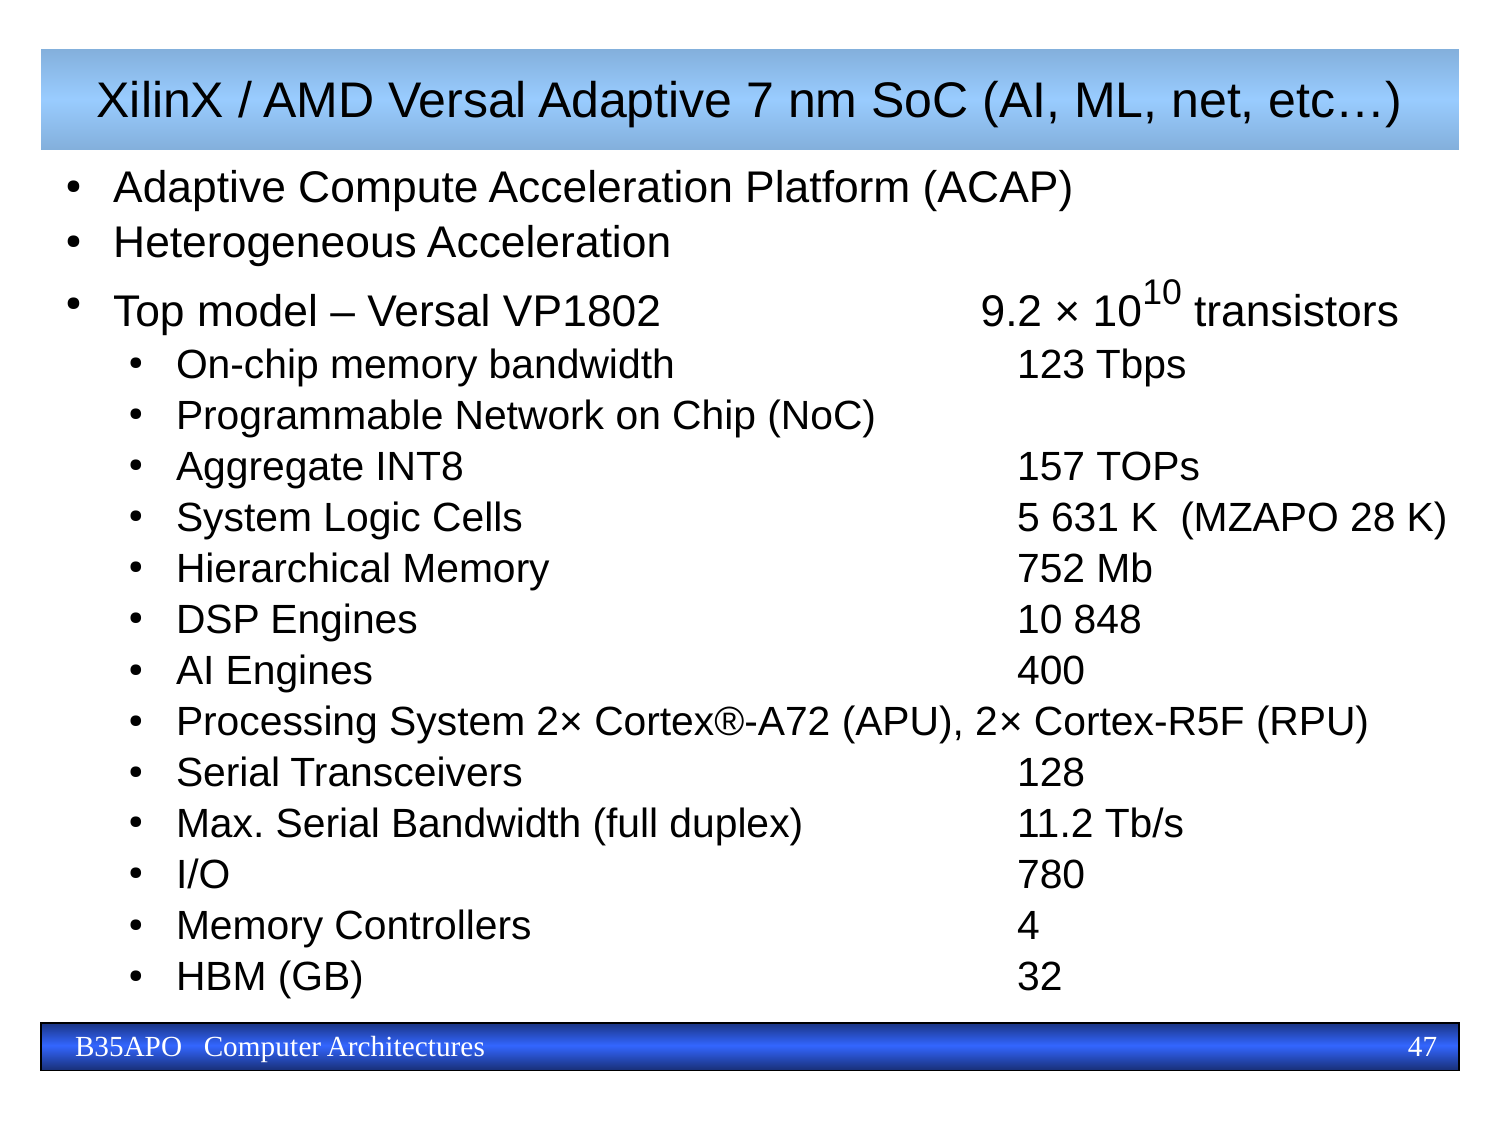

# XilinX / AMD Versal Adaptive 7 nm SoC (AI, ML, net, etc…)
Adaptive Compute Acceleration Platform (ACAP)
Heterogeneous Acceleration
Top model – Versal VP1802		9.2 × 1010 transistors
On-chip memory bandwidth	123 Tbps
Programmable Network on Chip (NoC)
Aggregate INT8	157 TOPs
System Logic Cells	5 631 K (MZAPO 28 K)
Hierarchical Memory	752 Mb
DSP Engines	10 848
AI Engines	400
Processing System 2× Cortex®-A72 (APU), 2× Cortex-R5F (RPU)
Serial Transceivers	128
Max. Serial Bandwidth (full duplex)	11.2 Tb/s
I/O	780
Memory Controllers	4
HBM (GB)	32
B35APO Computer Architectures
47